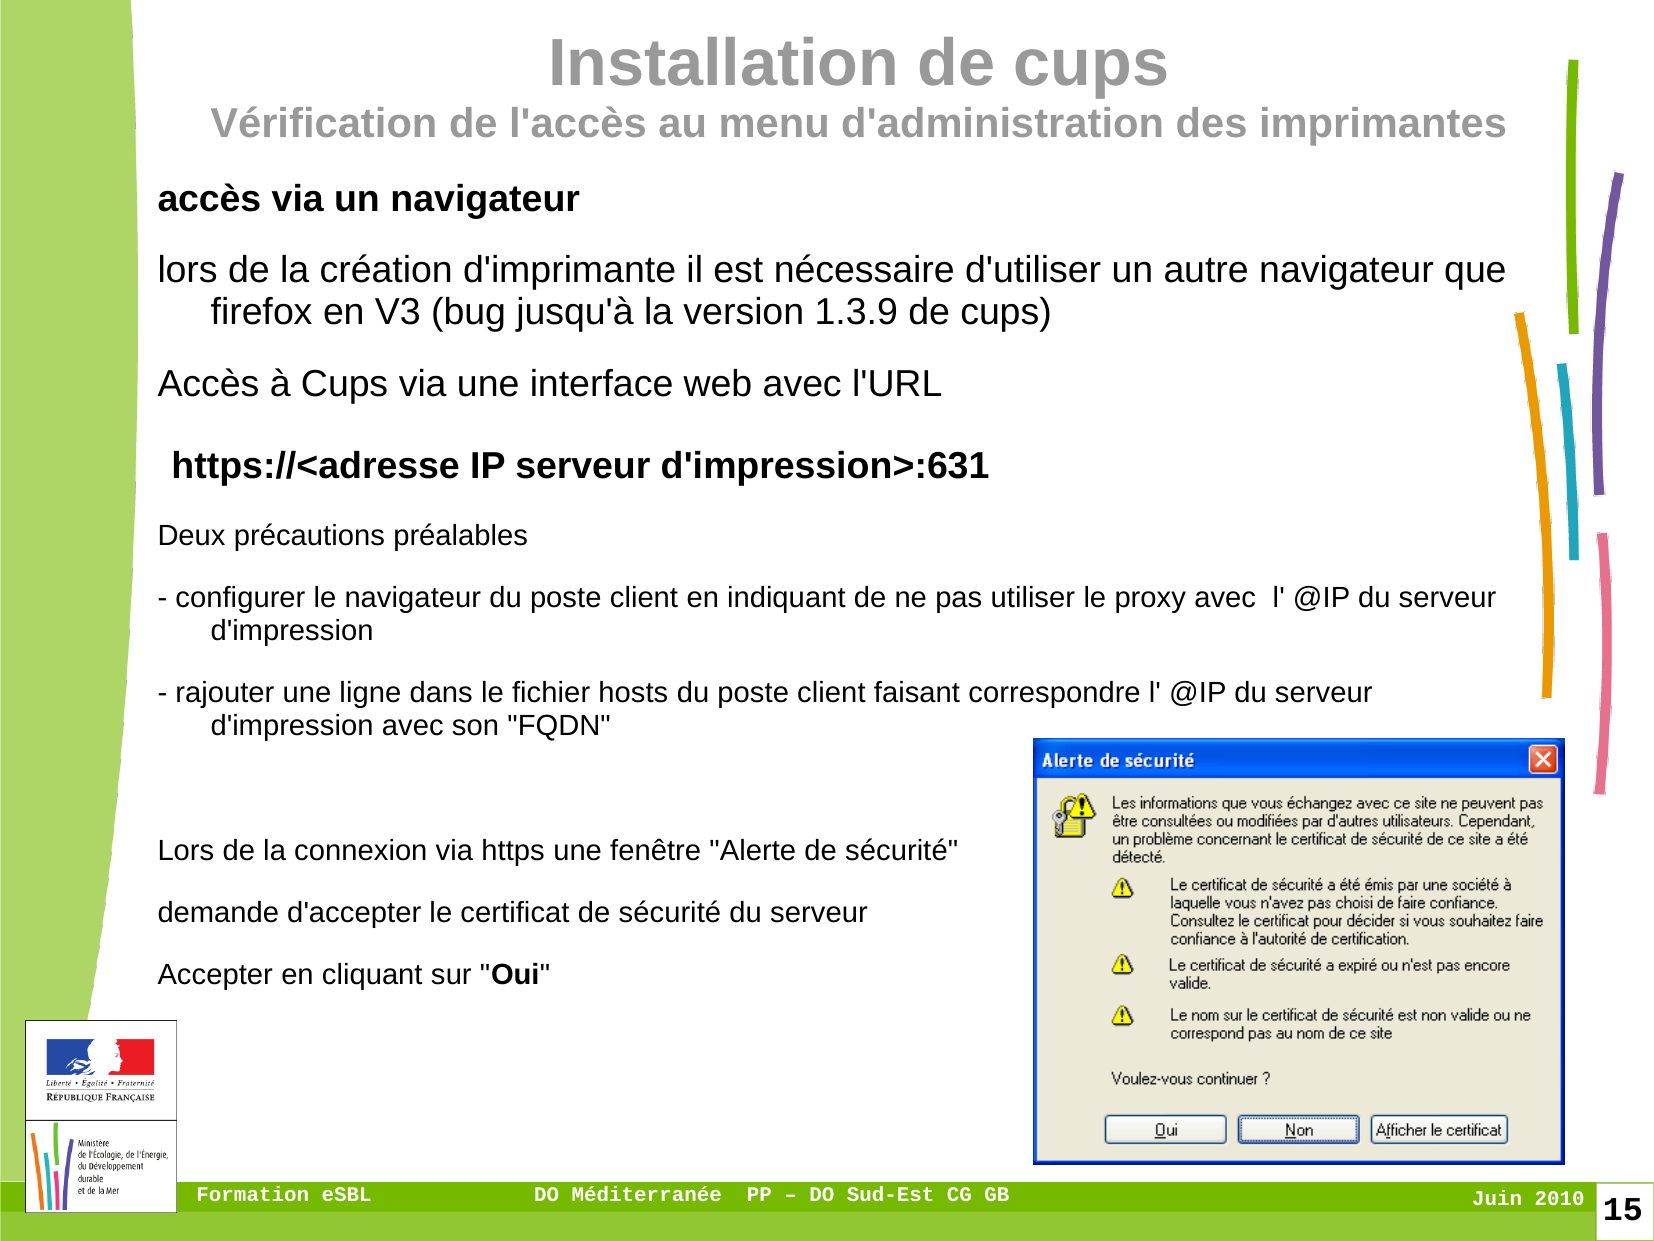

# Installation de cups Vérification de l'accès au menu d'administration des imprimantes
accès via un navigateur
lors de la création d'imprimante il est nécessaire d'utiliser un autre navigateur que firefox en V3 (bug jusqu'à la version 1.3.9 de cups)
Accès à Cups via une interface web avec l'URL
 https://<adresse IP serveur d'impression>:631
Deux précautions préalables
- configurer le navigateur du poste client en indiquant de ne pas utiliser le proxy avec l' @IP du serveur d'impression
- rajouter une ligne dans le fichier hosts du poste client faisant correspondre l' @IP du serveur d'impression avec son "FQDN"
Lors de la connexion via https une fenêtre "Alerte de sécurité"
demande d'accepter le certificat de sécurité du serveur
Accepter en cliquant sur "Oui"
15